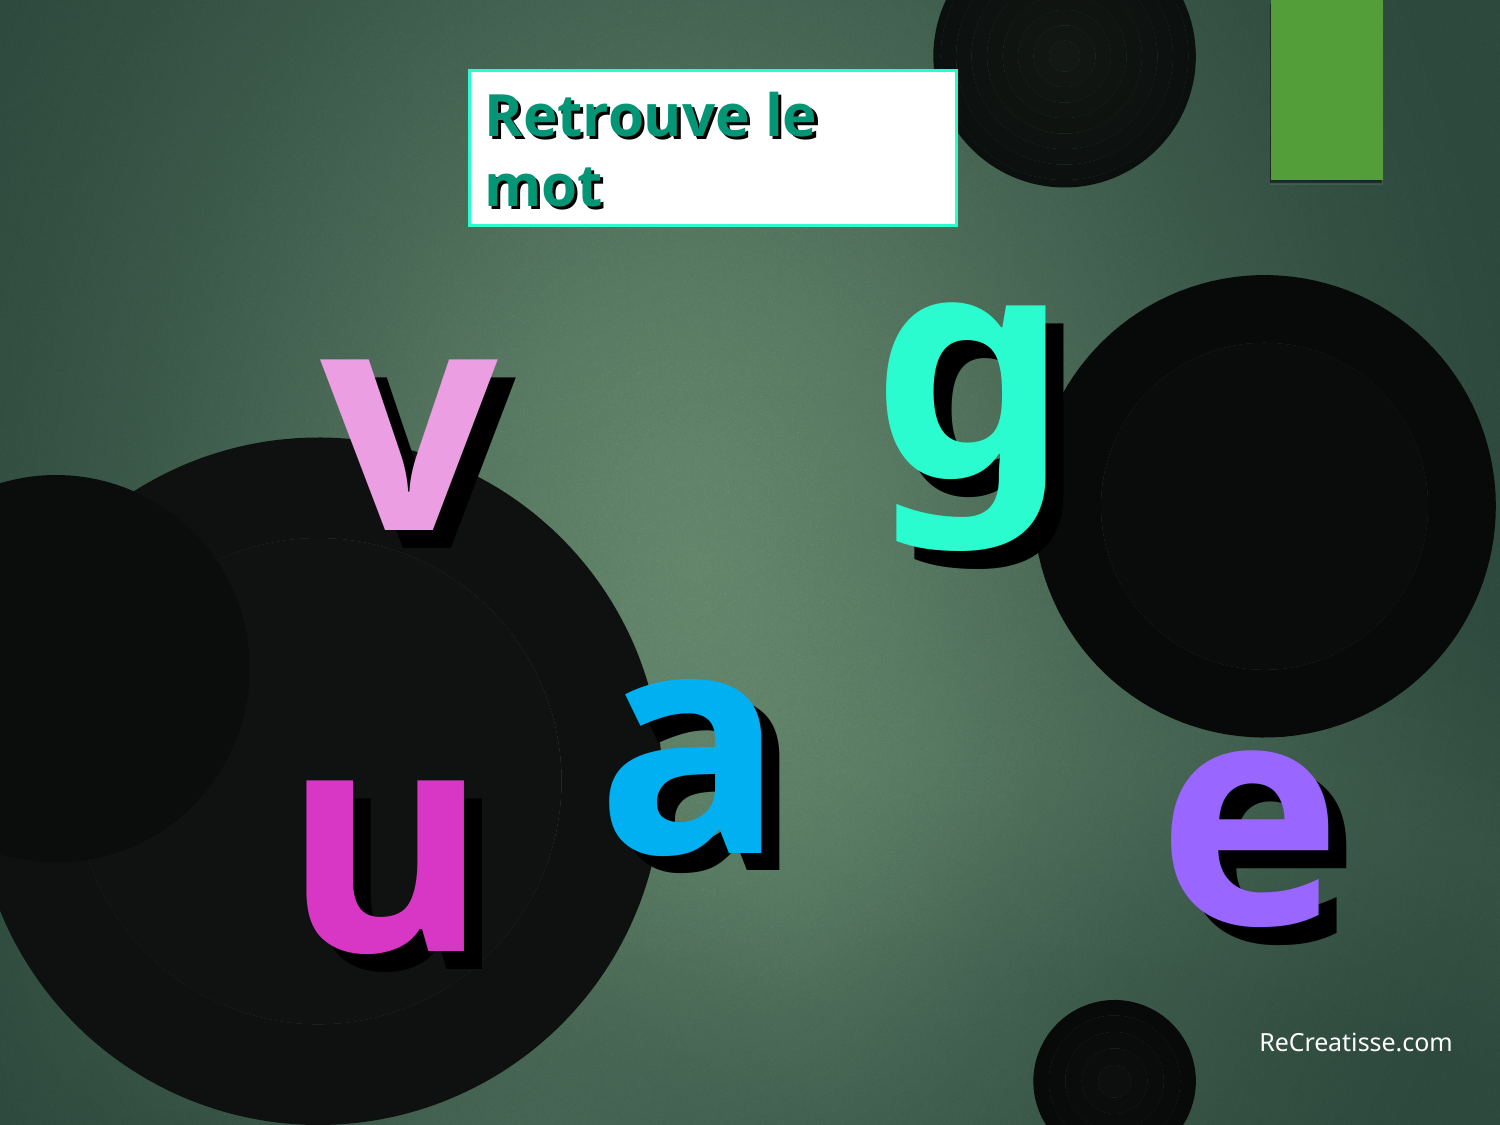

Retrouve le mot
g
v
a
e
u
ReCreatisse.com